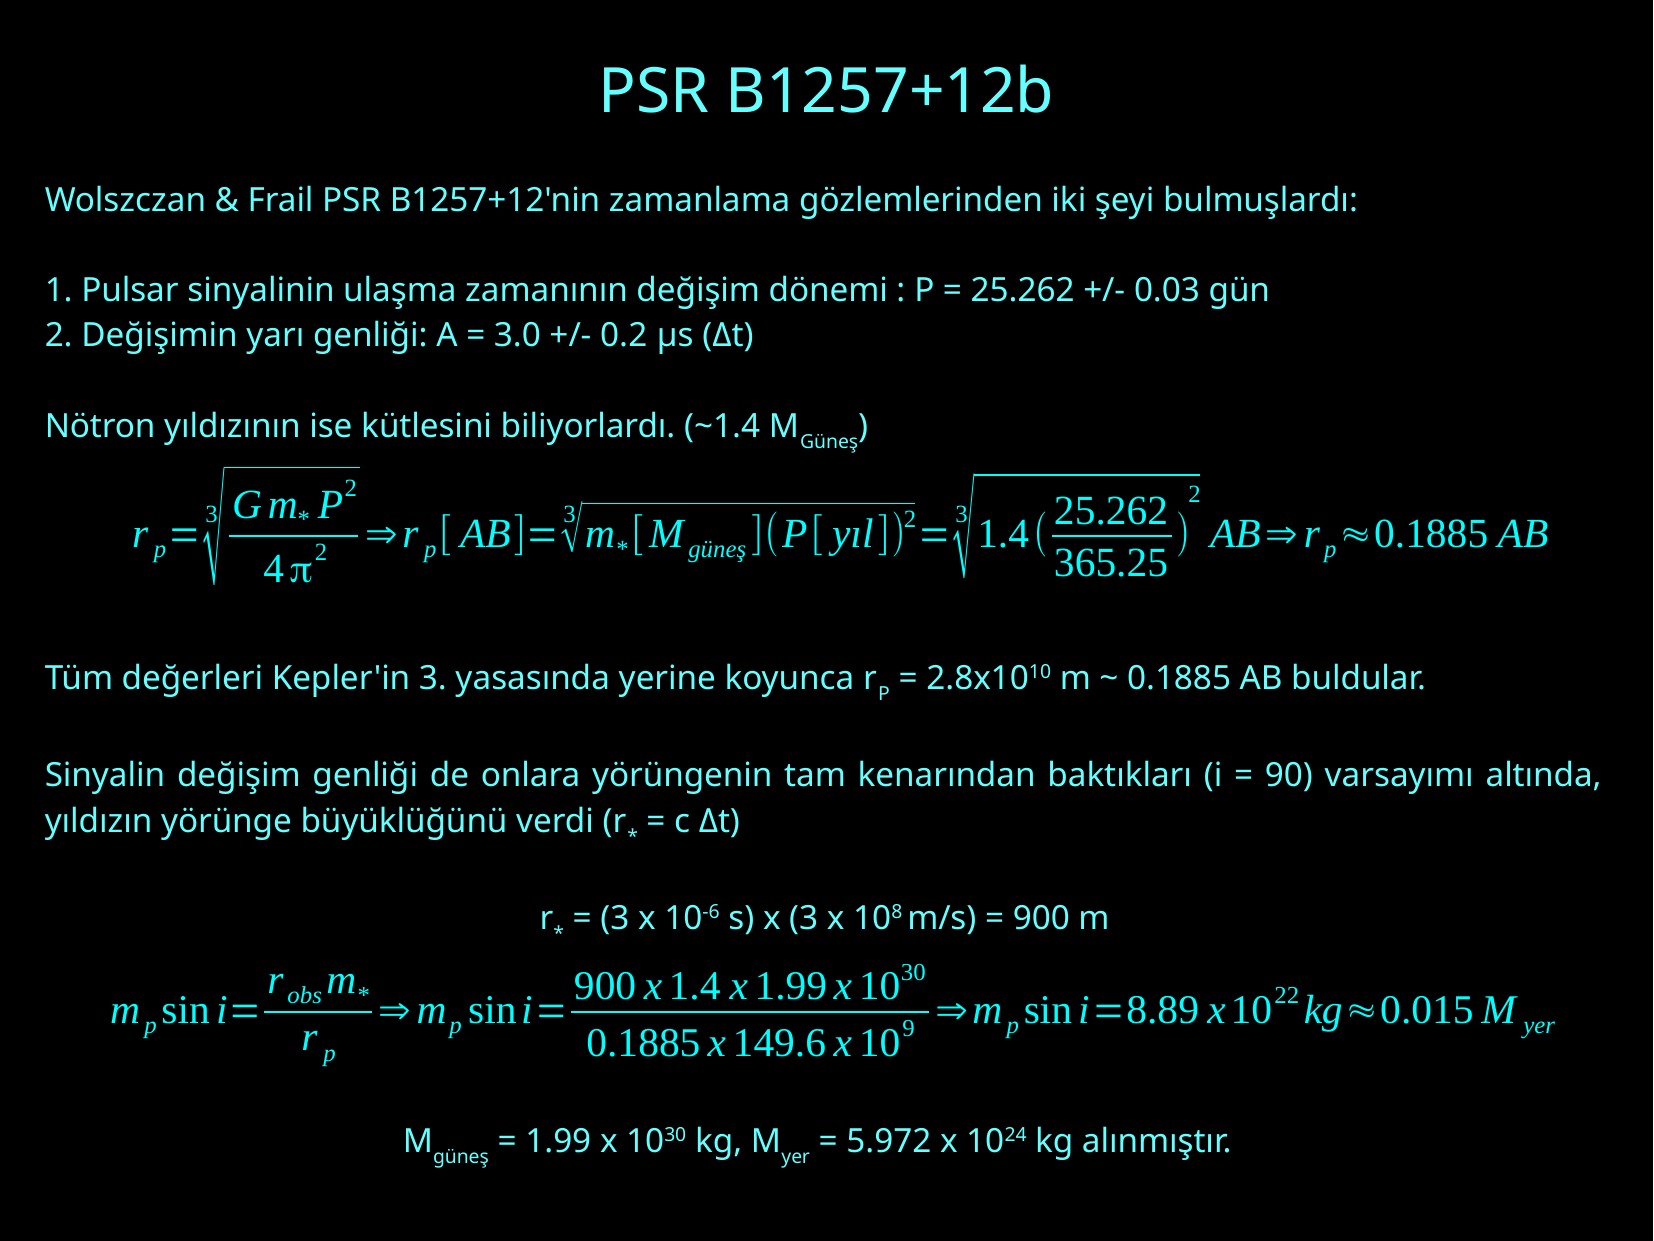

# PSR B1257+12b
Wolszczan & Frail PSR B1257+12'nin zamanlama gözlemlerinden iki şeyi bulmuşlardı:
1. Pulsar sinyalinin ulaşma zamanının değişim dönemi : P = 25.262 +/- 0.03 gün
2. Değişimin yarı genliği: A = 3.0 +/- 0.2 μs (Δt)
Nötron yıldızının ise kütlesini biliyorlardı. (~1.4 MGüneş)
Tüm değerleri Kepler'in 3. yasasında yerine koyunca rP = 2.8x1010 m ~ 0.1885 AB buldular.
Sinyalin değişim genliği de onlara yörüngenin tam kenarından baktıkları (i = 90) varsayımı altında, yıldızın yörünge büyüklüğünü verdi (r* = c Δt)
r* = (3 x 10-6 s) x (3 x 108 m/s) = 900 m
Mgüneş = 1.99 x 1030 kg, Myer = 5.972 x 1024 kg alınmıştır.